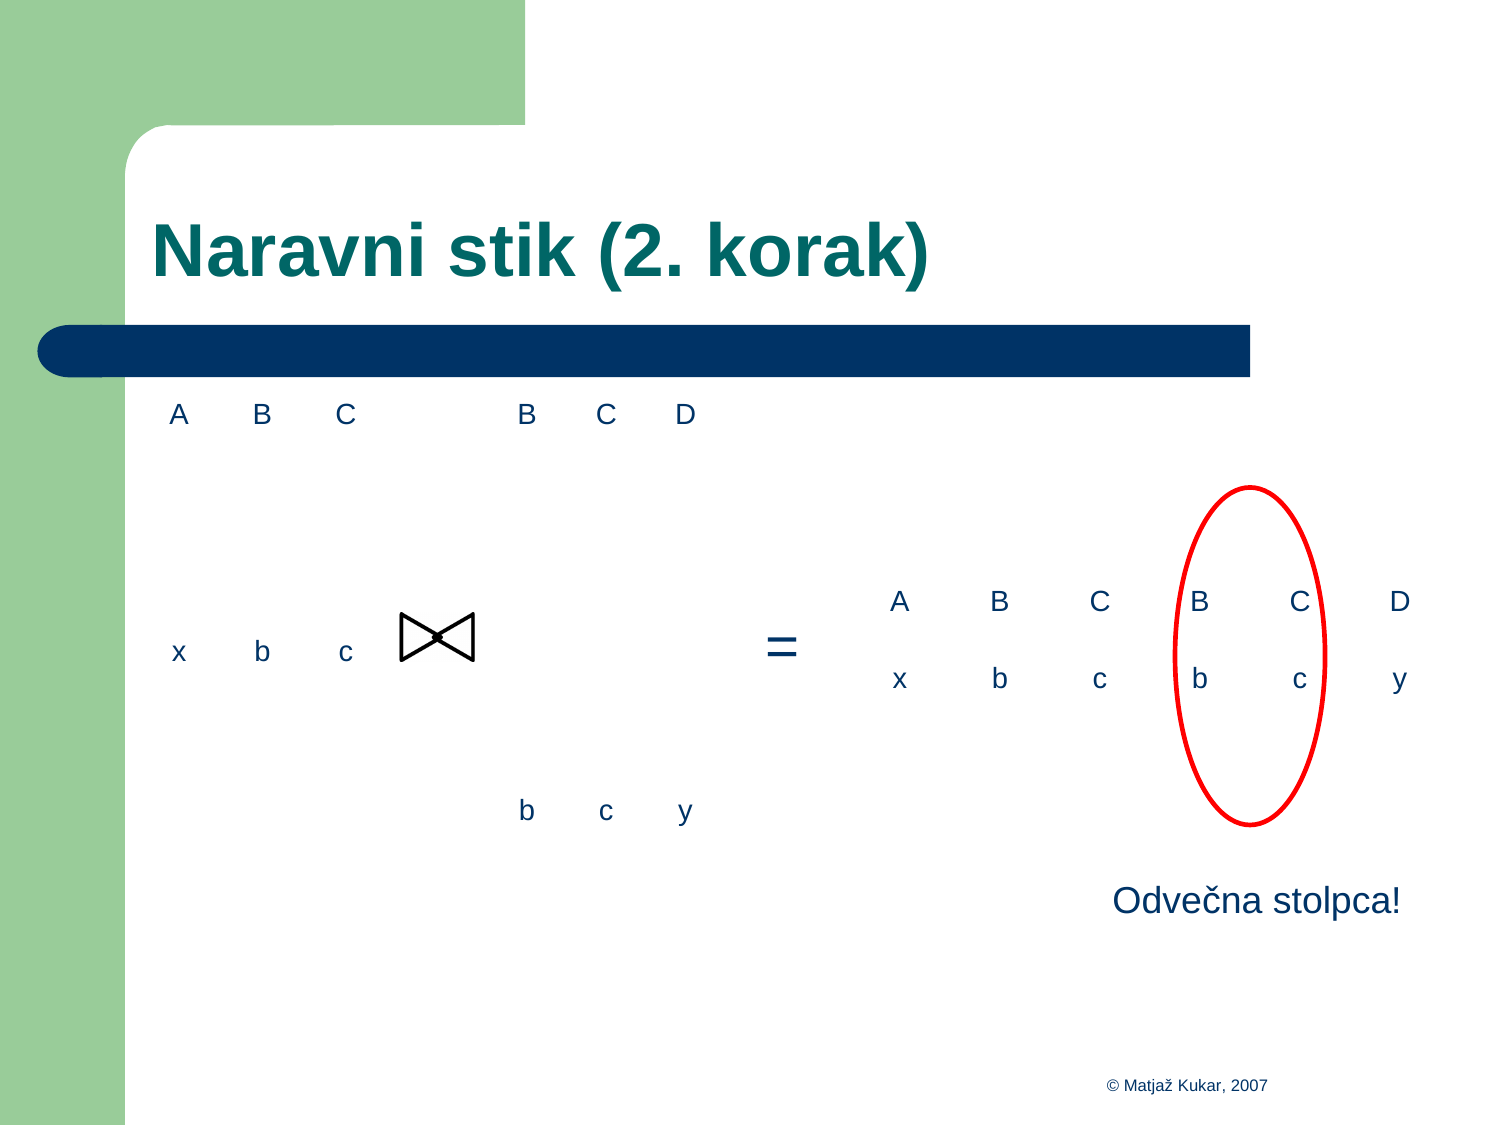

# Naravni stik (2. korak)
| A | B | C |
| --- | --- | --- |
| | | |
| | | |
| x | b | c |
| | | |
| | | |
| B | C | D |
| --- | --- | --- |
| | | |
| | | |
| | | |
| | | |
| b | c | y |
| A | B | C | B | C | D |
| --- | --- | --- | --- | --- | --- |
| x | b | c | b | c | y |
=
Odvečna stolpca!
© Matjaž Kukar, 2007